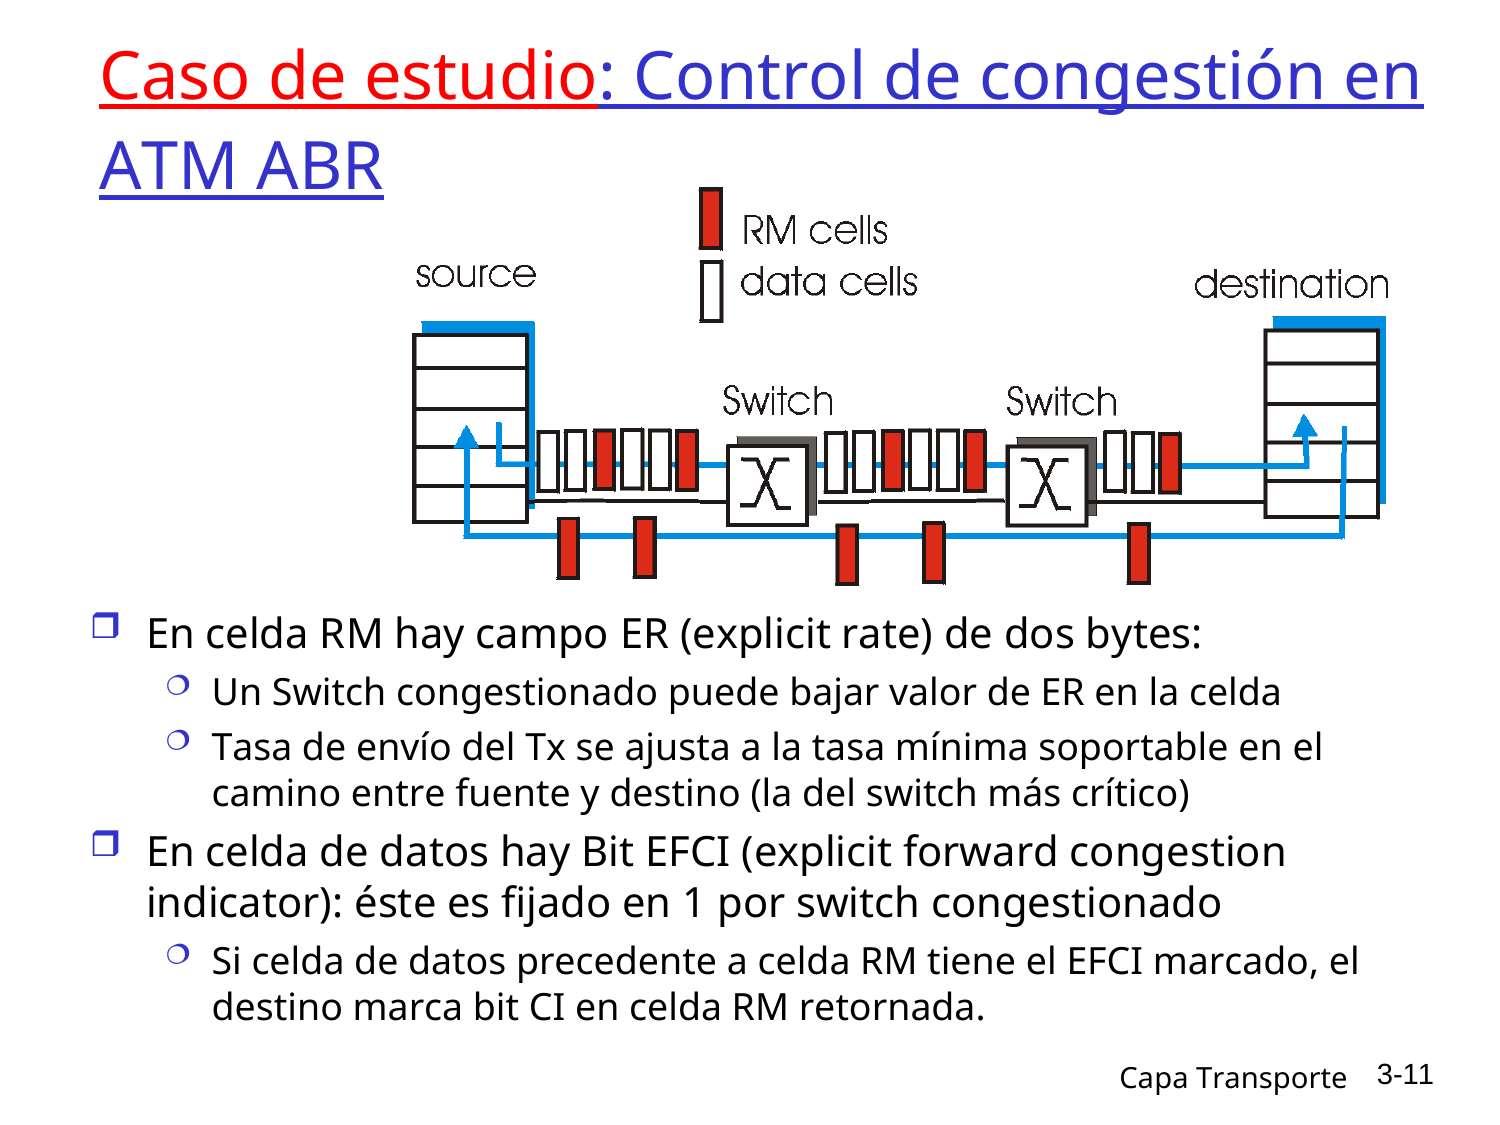

# Caso de estudio: Control de congestión en ATM ABR
En celda RM hay campo ER (explicit rate) de dos bytes:
Un Switch congestionado puede bajar valor de ER en la celda
Tasa de envío del Tx se ajusta a la tasa mínima soportable en el camino entre fuente y destino (la del switch más crítico)
En celda de datos hay Bit EFCI (explicit forward congestion indicator): éste es fijado en 1 por switch congestionado
Si celda de datos precedente a celda RM tiene el EFCI marcado, el destino marca bit CI en celda RM retornada.
11